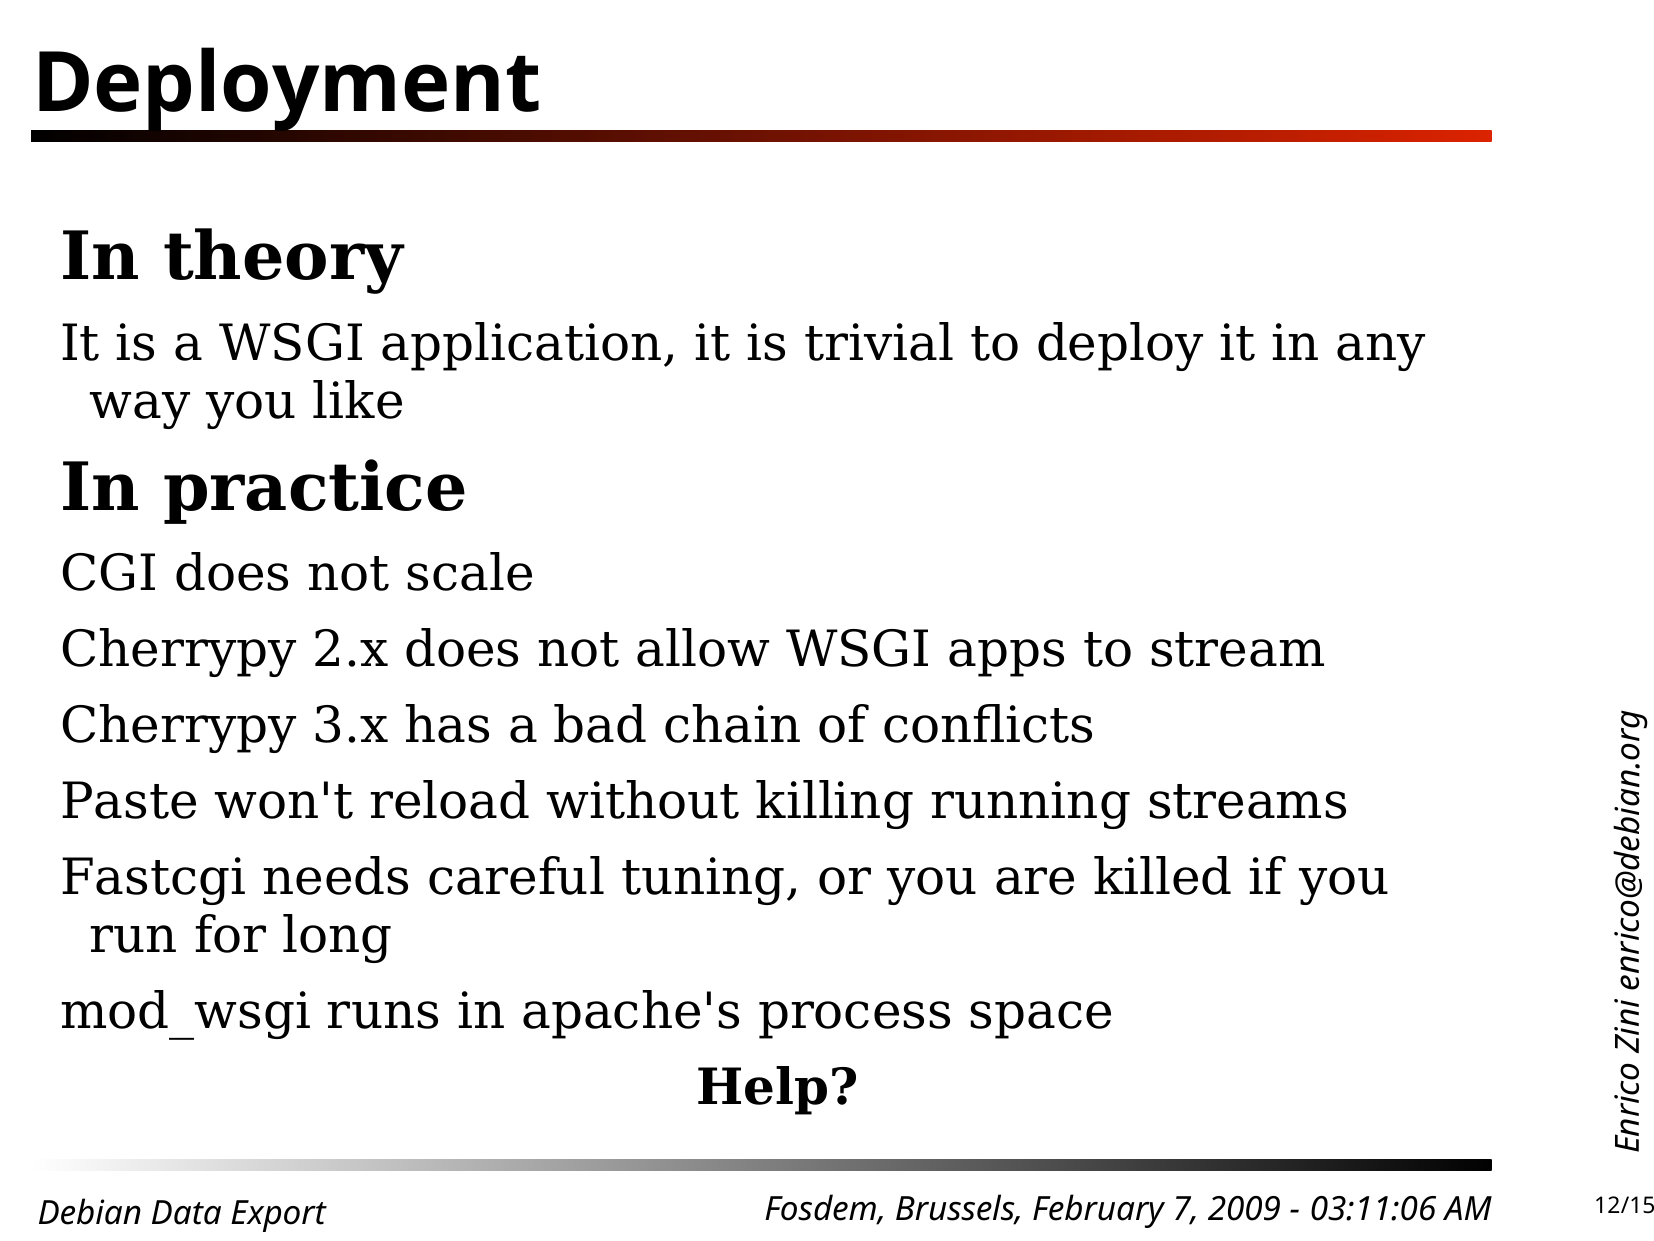

Deployment
In theory
It is a WSGI application, it is trivial to deploy it in any way you like
In practice
CGI does not scale
Cherrypy 2.x does not allow WSGI apps to stream
Cherrypy 3.x has a bad chain of conflicts
Paste won't reload without killing running streams
Fastcgi needs careful tuning, or you are killed if you run for long
mod_wsgi runs in apache's process space
Help?